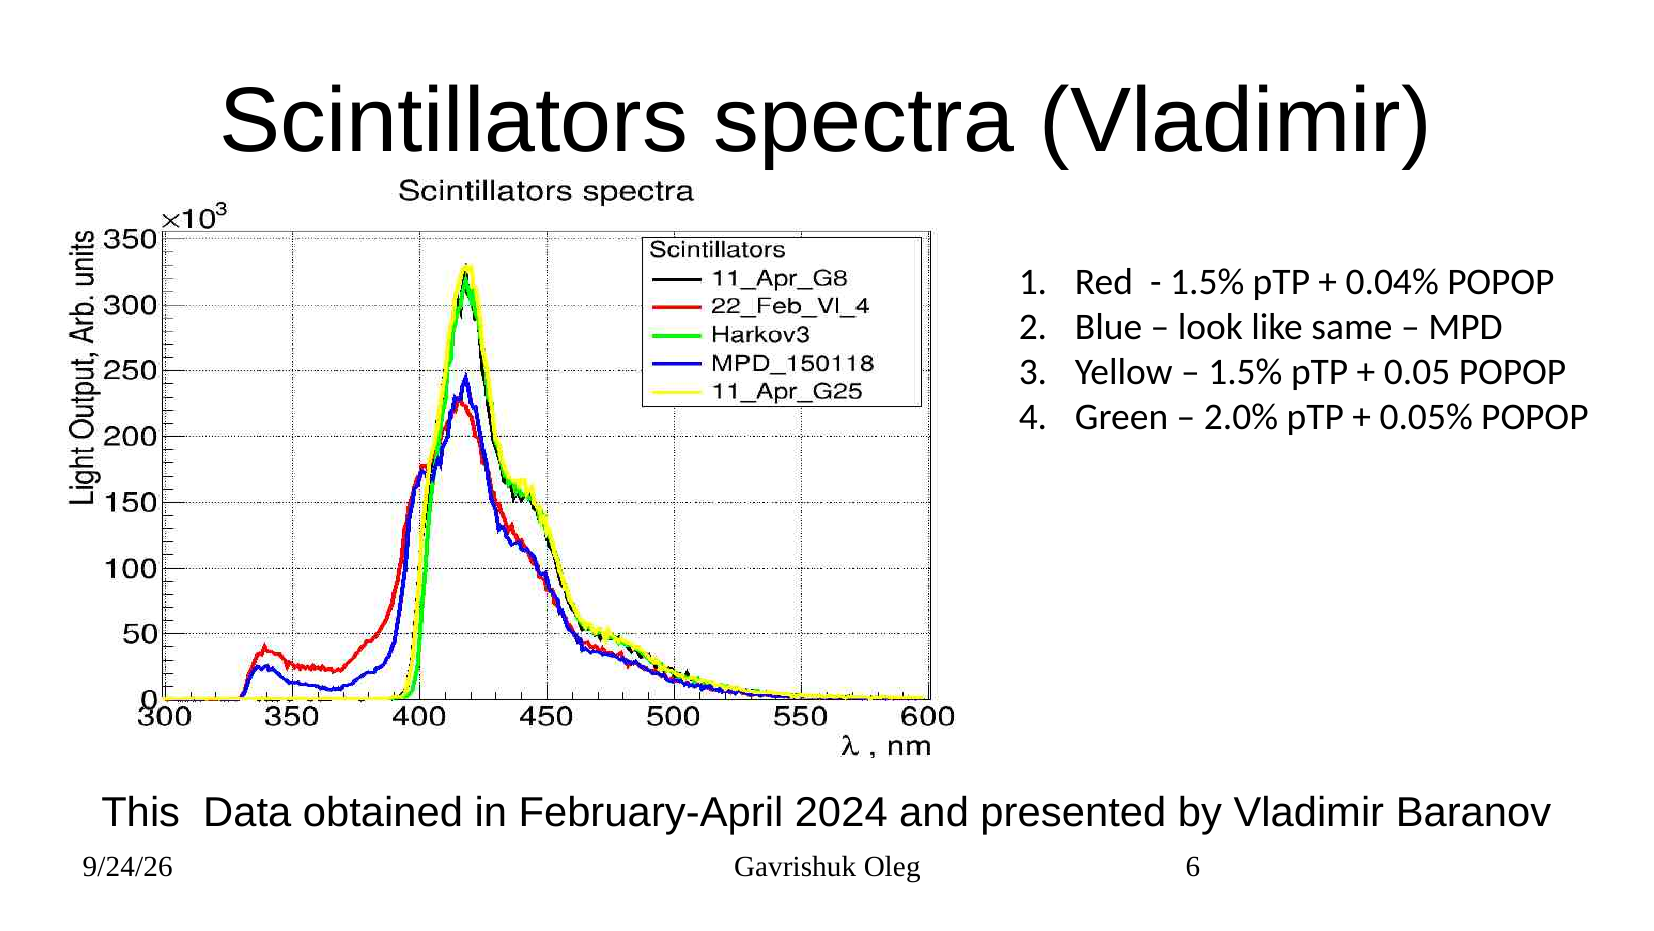

# Scintillators spectra (Vladimir)
Red - 1.5% pTP + 0.04% POPOP
Blue – look like same – MPD
Yellow – 1.5% pTP + 0.05 POPOP
Green – 2.0% pTP + 0.05% POPOP
This Data obtained in February-April 2024 and presented by Vladimir Baranov
Gavrishuk Oleg